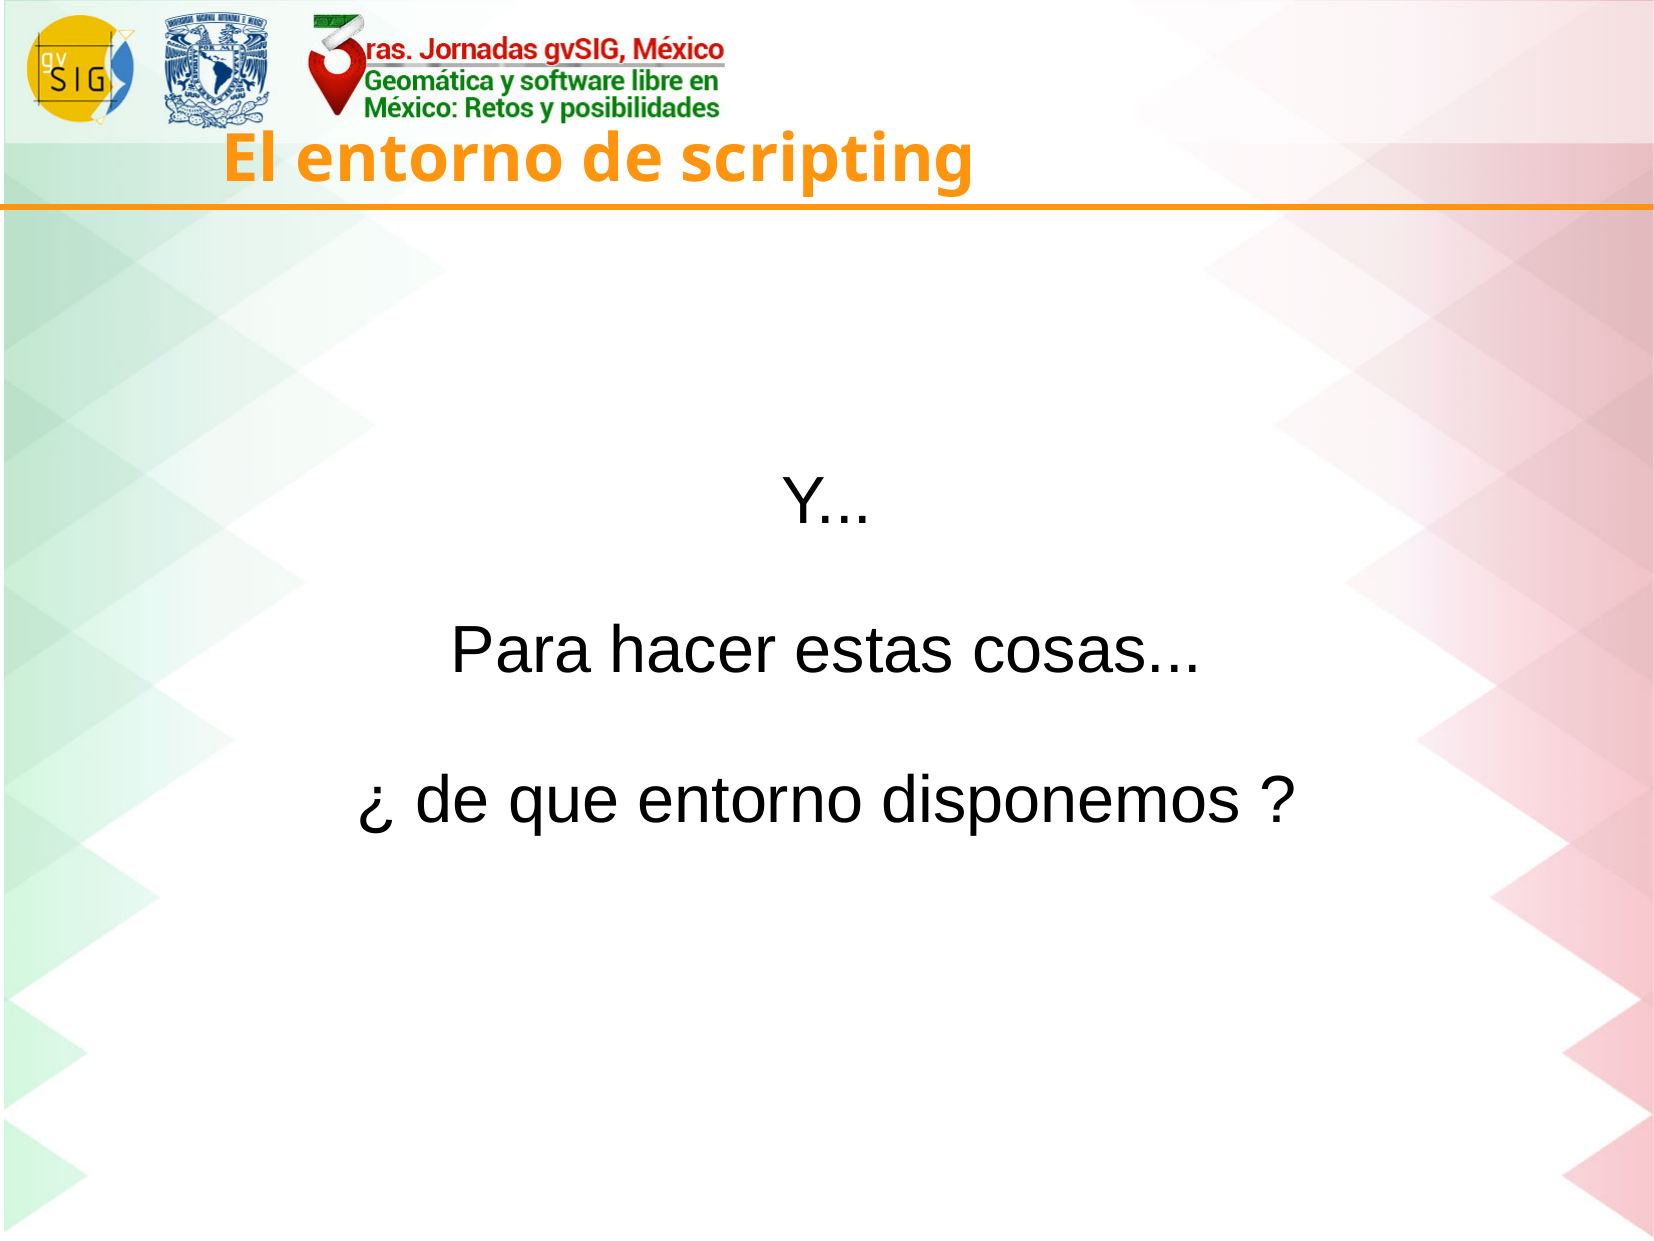

El entorno de scripting
# Y...
Para hacer estas cosas...
¿ de que entorno disponemos ?